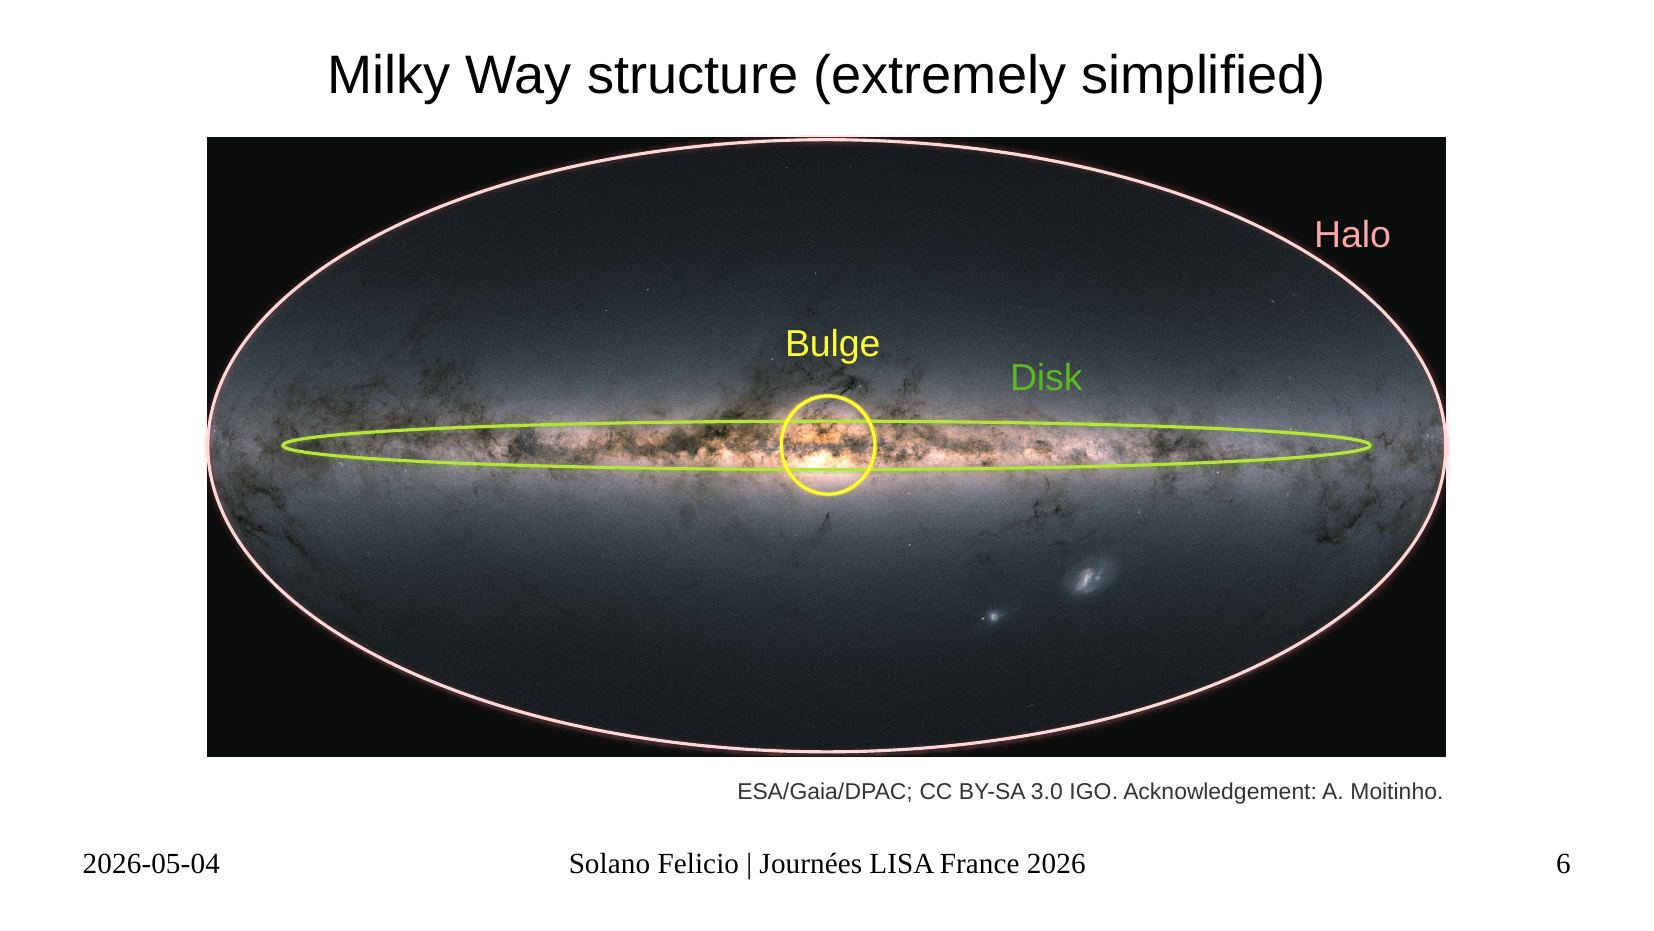

# Milky Way structure (extremely simplified)
Halo
Bulge
Disk
ESA/Gaia/DPAC; CC BY-SA 3.0 IGO. Acknowledgement: A. Moitinho.
2026-05-04
Solano Felicio | Journées LISA France 2026
6